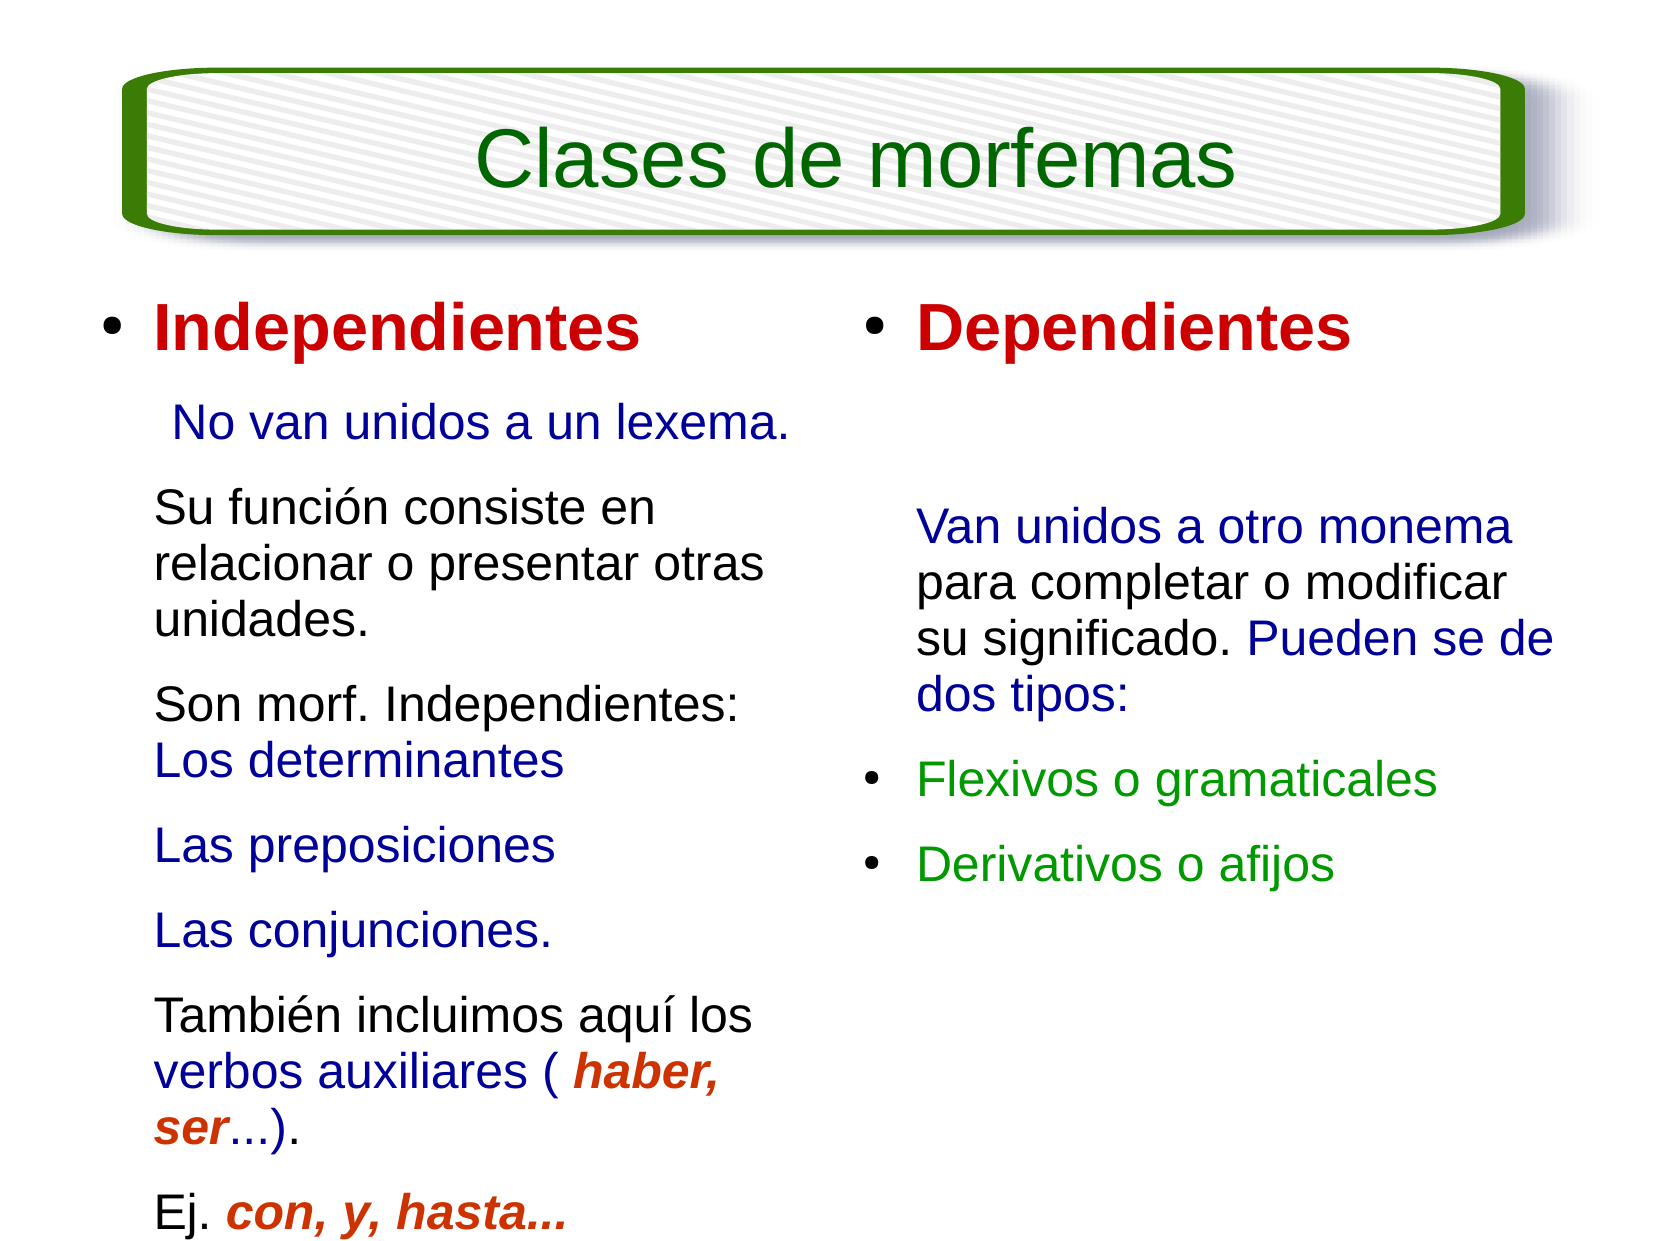

#
Clases de morfemas
Independientes
No van unidos a un lexema.
Su función consiste en relacionar o presentar otras unidades.
Son morf. Independientes: Los determinantes
Las preposiciones
Las conjunciones.
También incluimos aquí los verbos auxiliares ( haber, ser...).
Ej. con, y, hasta...
Dependientes
Van unidos a otro monema para completar o modificar su significado. Pueden se de dos tipos:
Flexivos o gramaticales
Derivativos o afijos